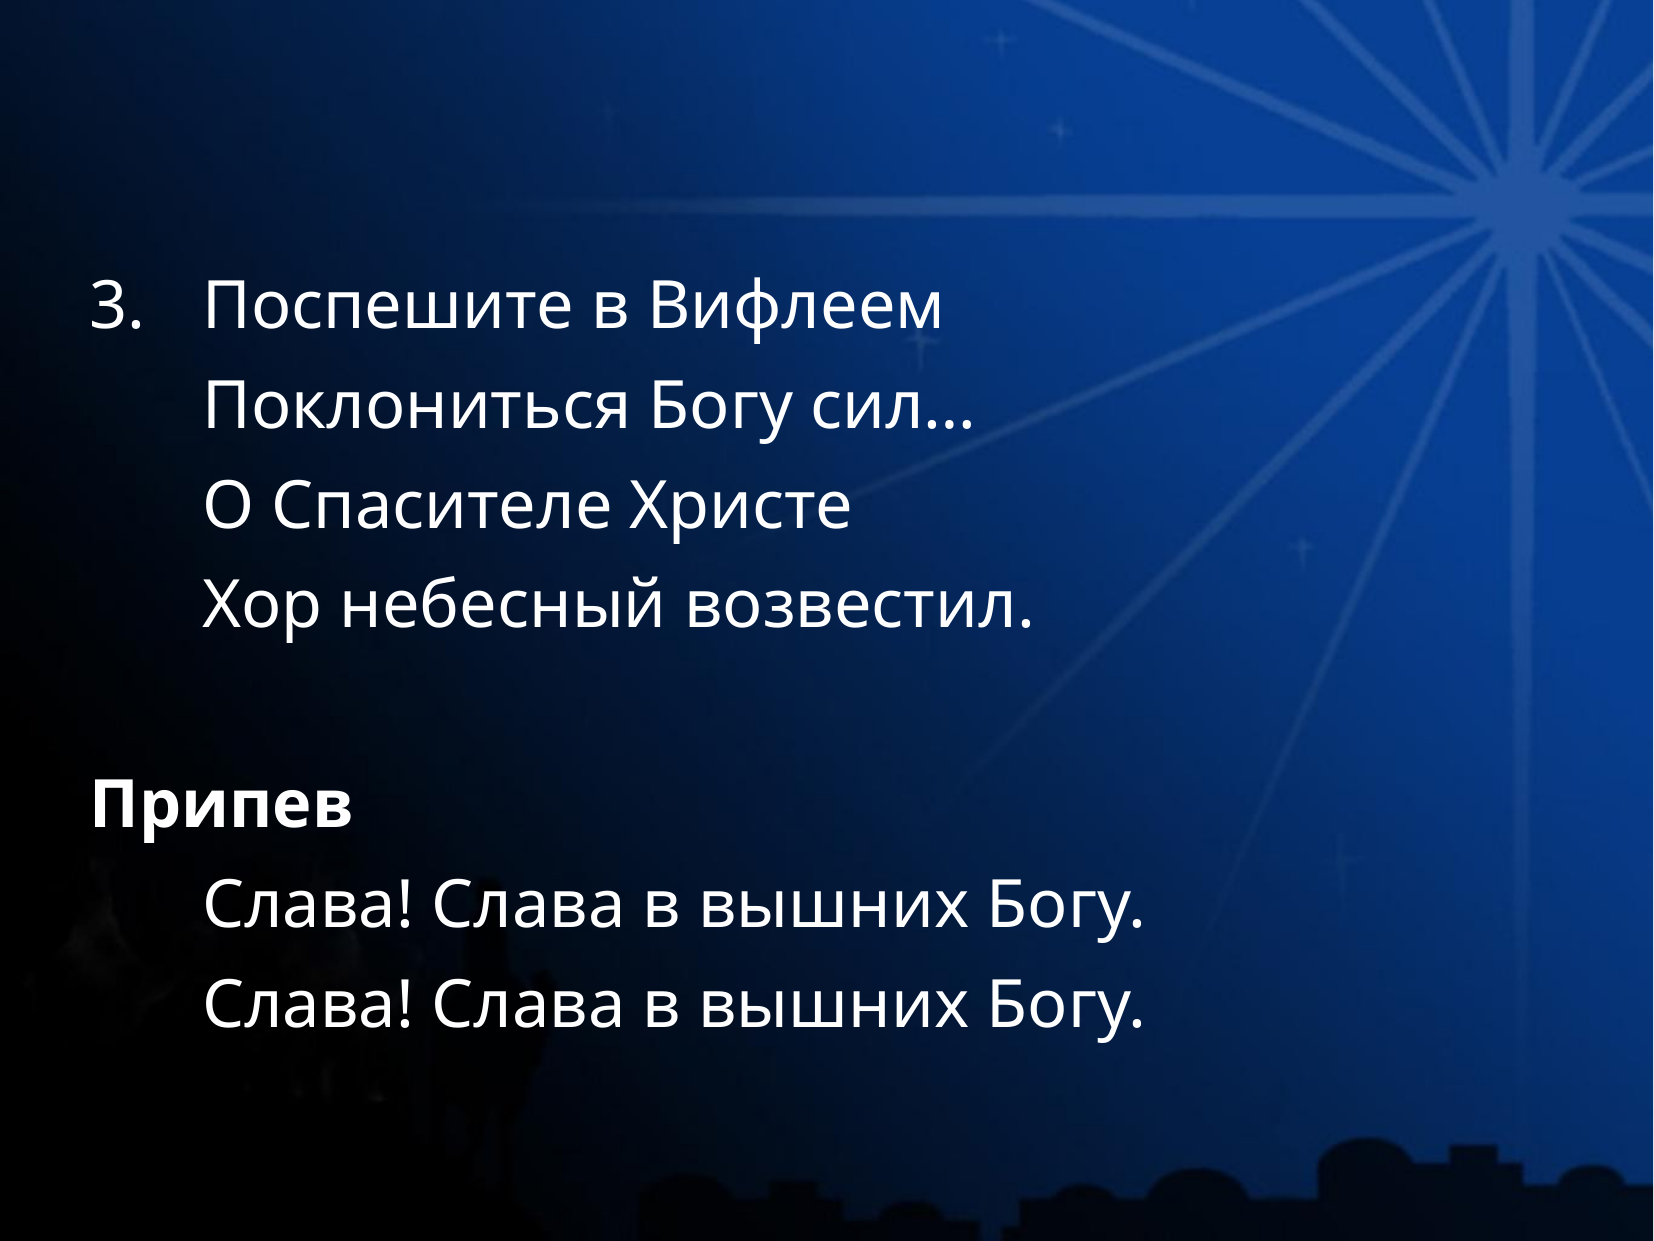

3.	Поспешите в Вифлеем
	Поклониться Богу сил…
	О Спасителе Христе
	Хор небесный возвестил.
Припев
	Слава! Слава в вышних Богу.
	Слава! Слава в вышних Богу.